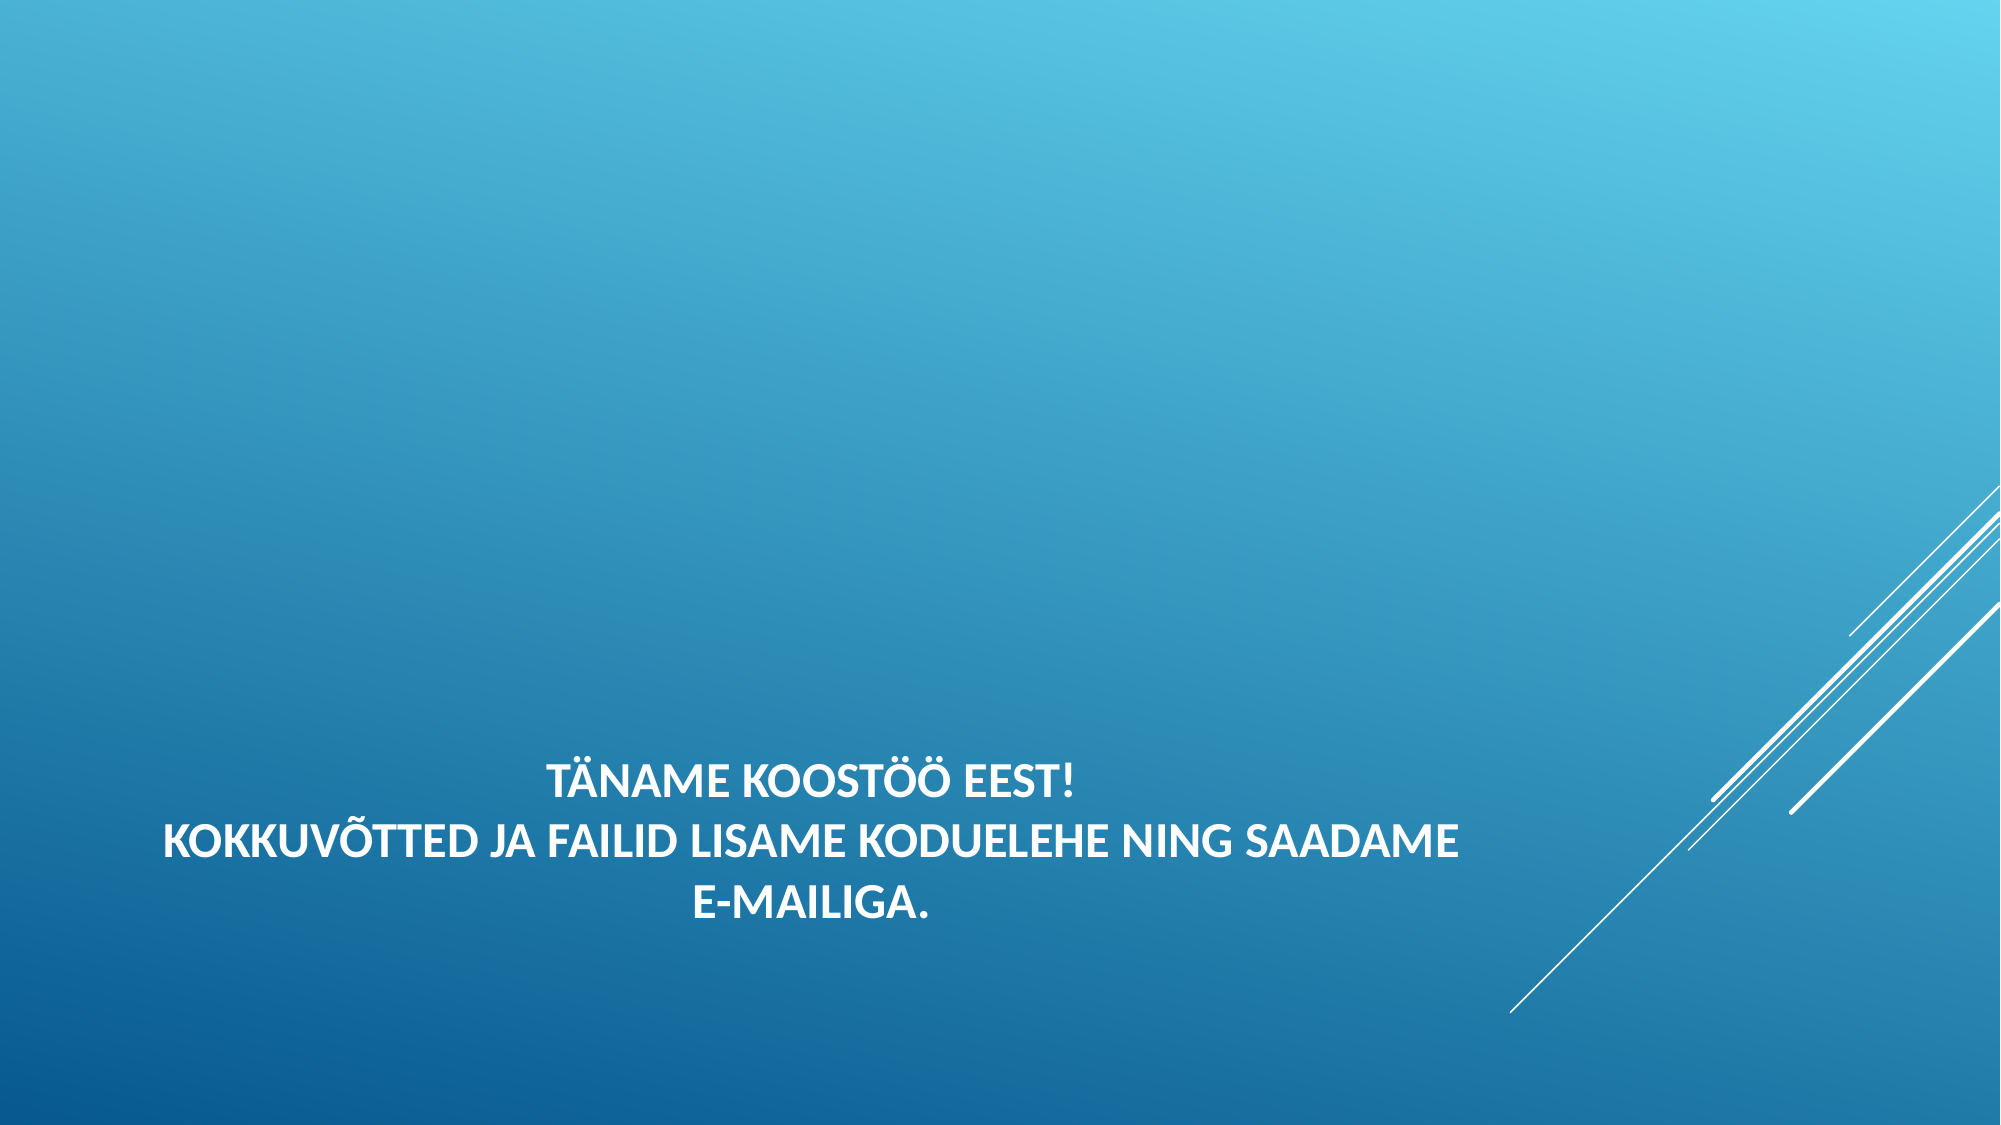

# TÄNAME KOOSTÖÖ EEST! KOKKUVÕTTED JA FAILID LISAME KODUELEHE NING SAADAME E-MAILIGA.